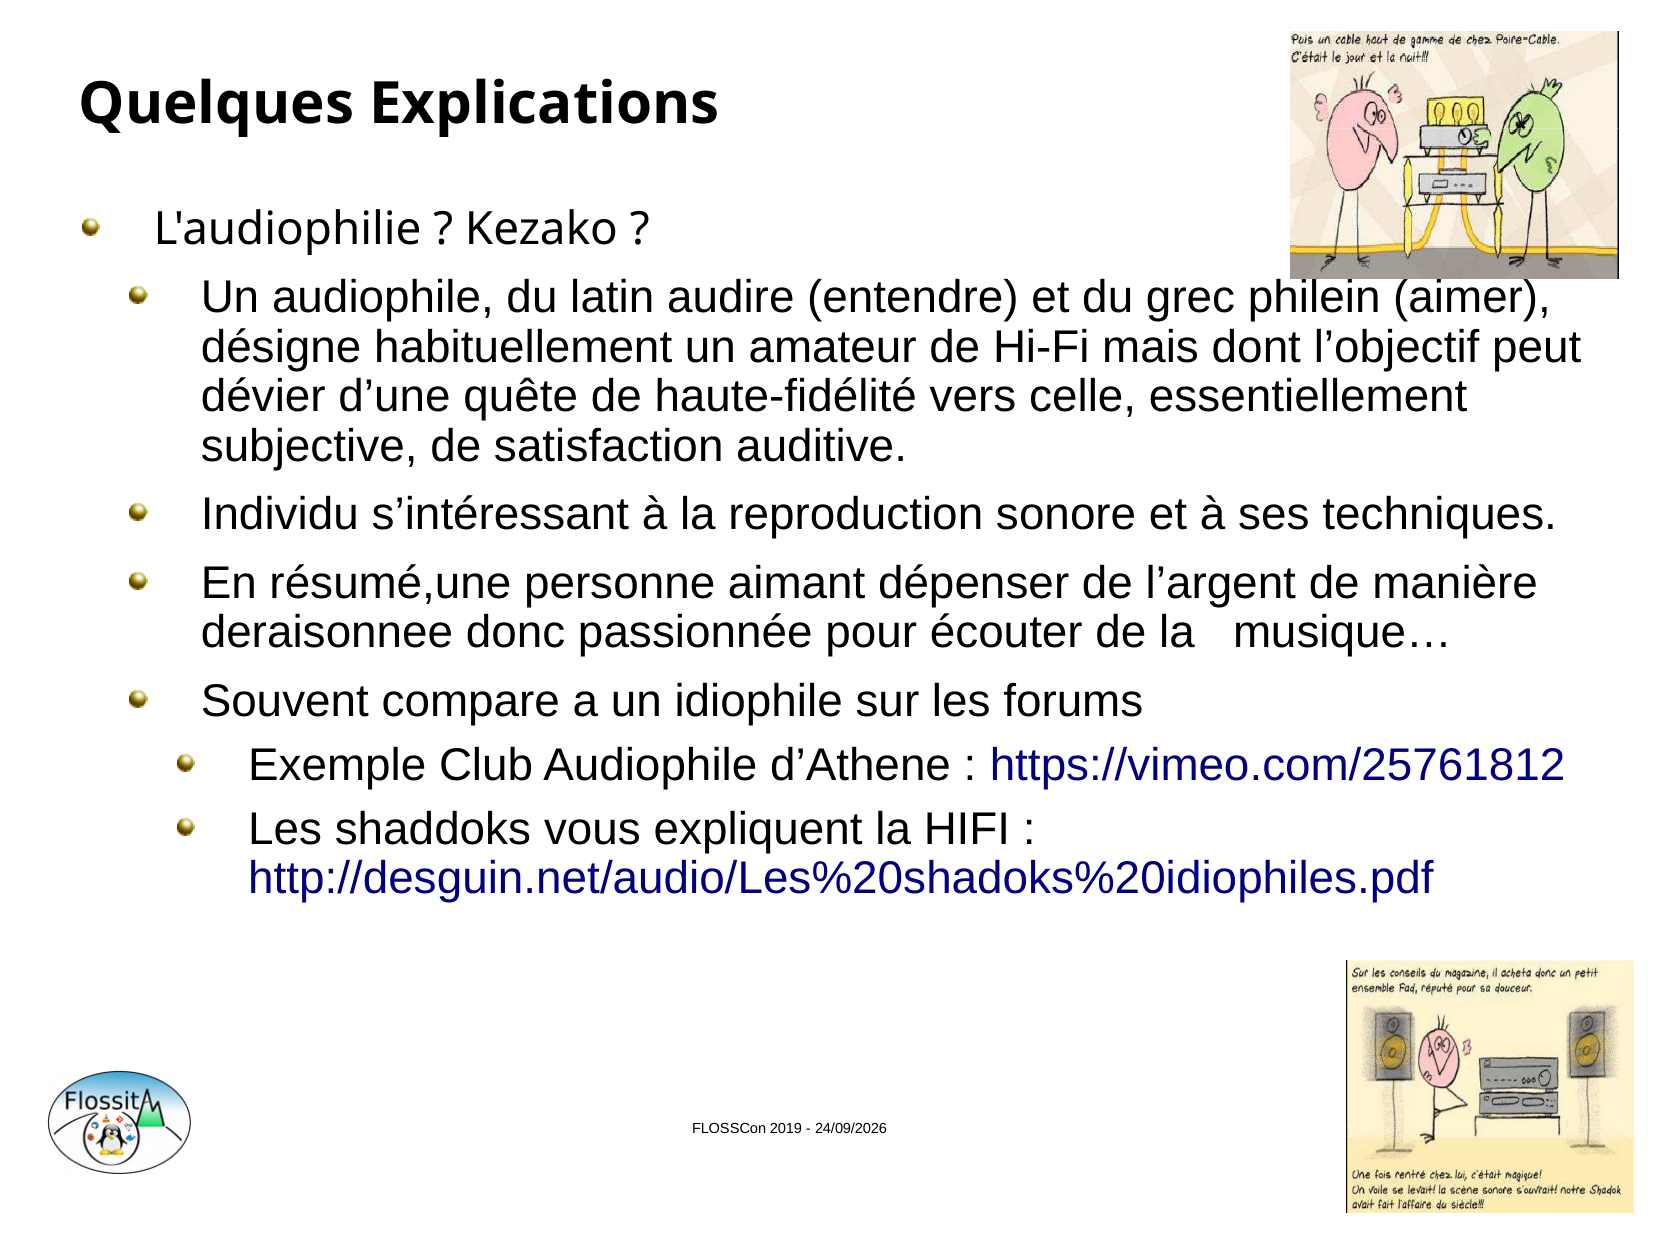

Quelques Explications
# L'audiophilie ? Kezako ?
Un audiophile, du latin audire (entendre) et du grec philein (aimer), désigne habituellement un amateur de Hi-Fi mais dont l’objectif peut dévier d’une quête de haute-fidélité vers celle, essentiellement subjective, de satisfaction auditive.
Individu s’intéressant à la reproduction sonore et à ses techniques.
En résumé,une personne aimant dépenser de l’argent de manière deraisonnee donc passionnée pour écouter de la musique…
Souvent compare a un idiophile sur les forums
Exemple Club Audiophile d’Athene : https://vimeo.com/25761812
Les shaddoks vous expliquent la HIFI : http://desguin.net/audio/Les%20shadoks%20idiophiles.pdf
4